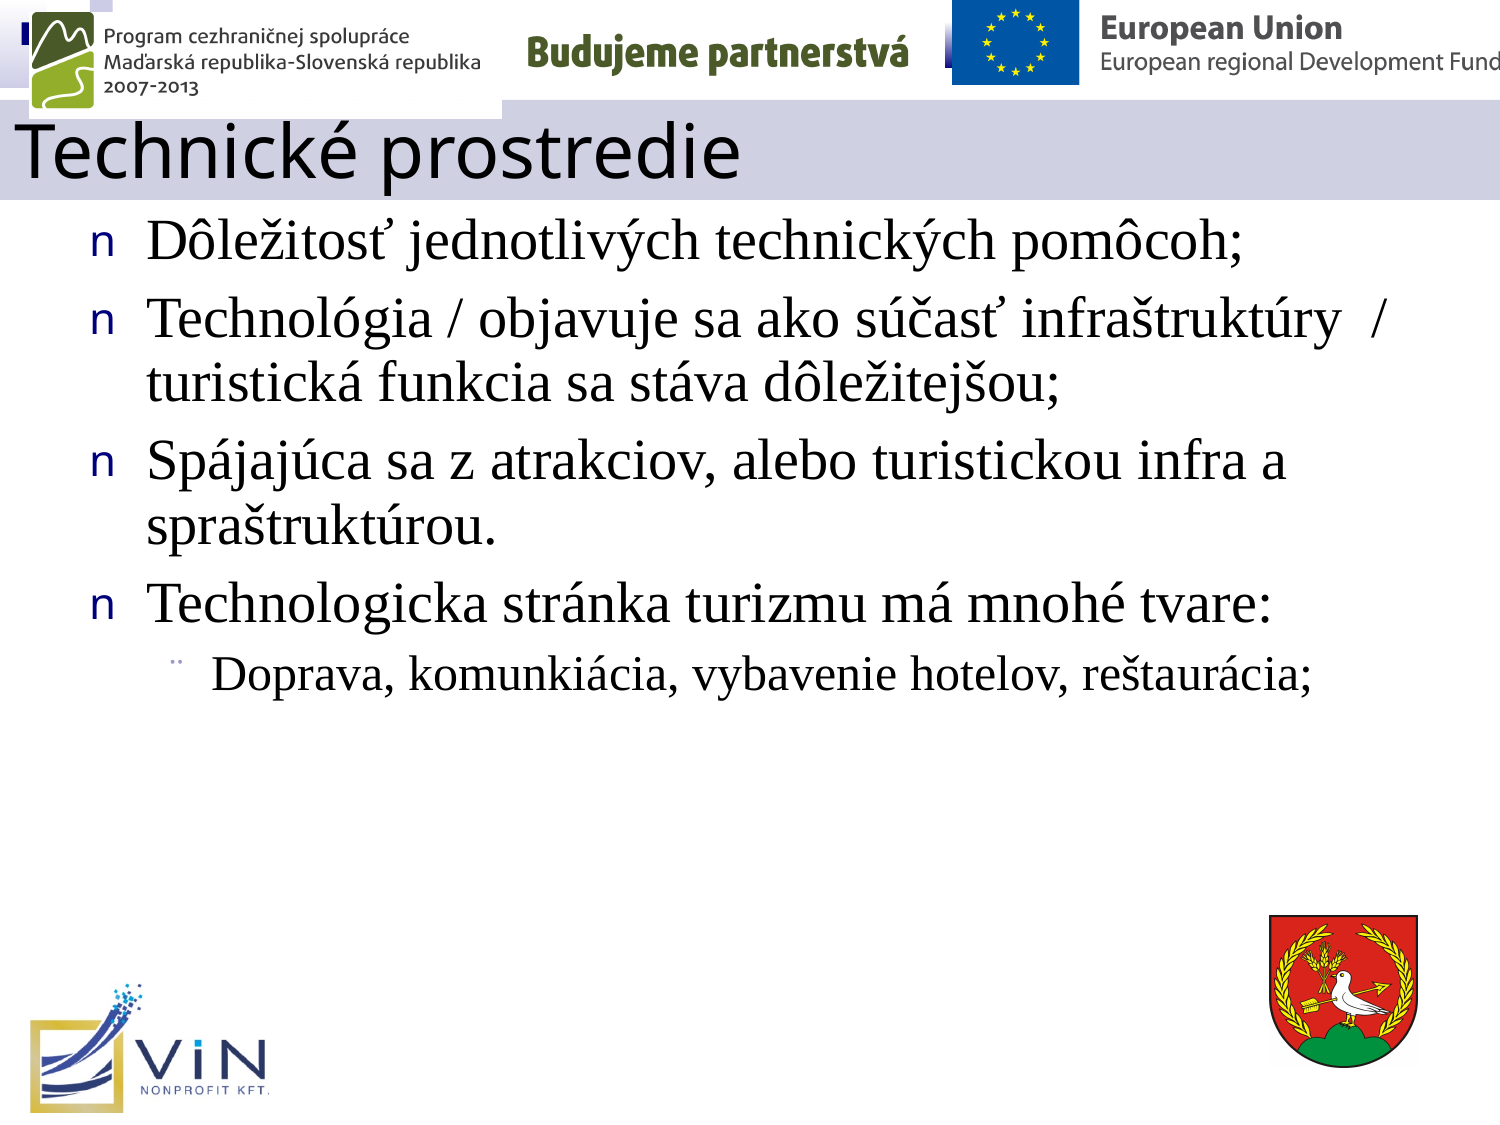

# Technické prostredie
Dôležitosť jednotlivých technických pomôcoh;
Technológia / objavuje sa ako súčasť infraštruktúry / turistická funkcia sa stáva dôležitejšou;
Spájajúca sa z atrakciov, alebo turistickou infra a spraštruktúrou.
Technologicka stránka turizmu má mnohé tvare:
Doprava, komunkiácia, vybavenie hotelov, reštaurácia;